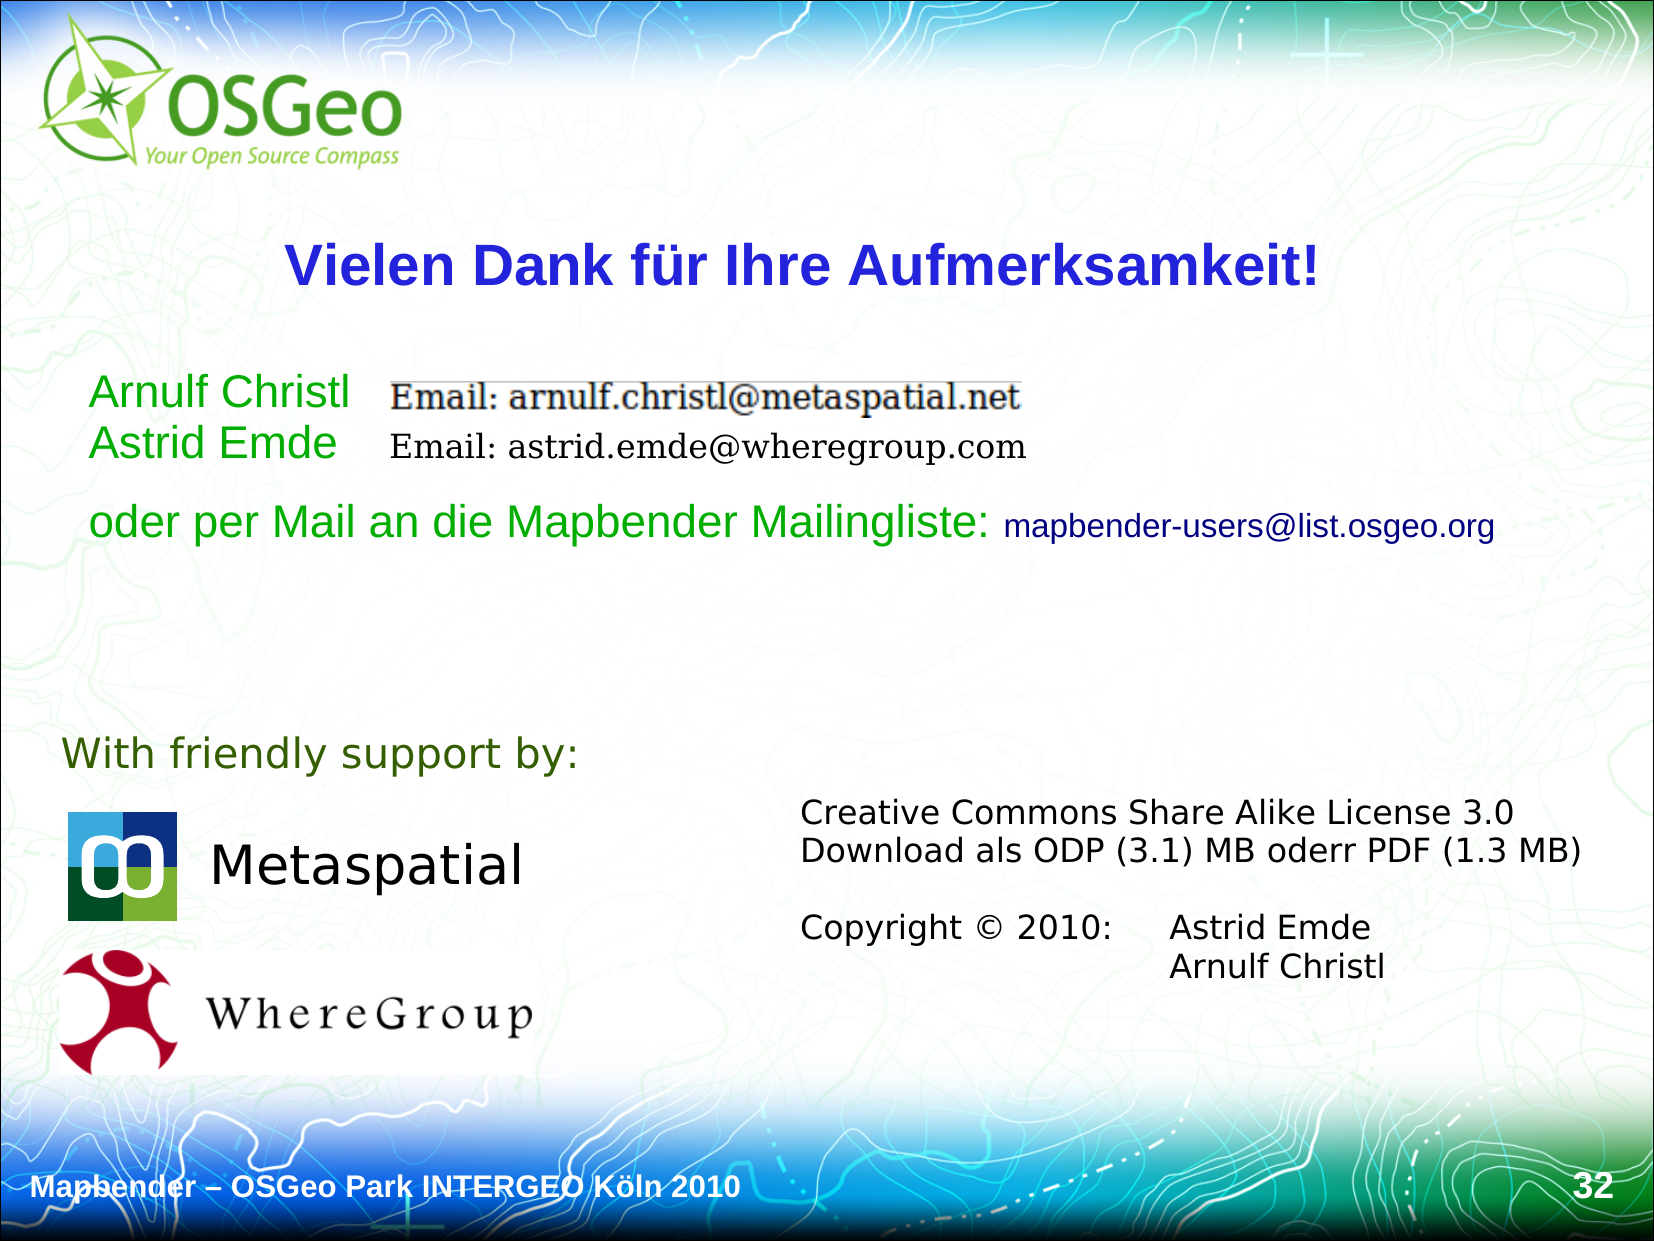

# Vielen Dank für Ihre Aufmerksamkeit!
Arnulf Christl
Astrid Emde Email: astrid.emde@wheregroup.com
oder per Mail an die Mapbender Mailingliste: mapbender-users@list.osgeo.org
With friendly support by:
Creative Commons Share Alike License 3.0
Download als ODP (3.1) MB oderr PDF (1.3 MB)
Copyright © 2010: 	Astrid Emde
					Arnulf Christl
Metaspatial